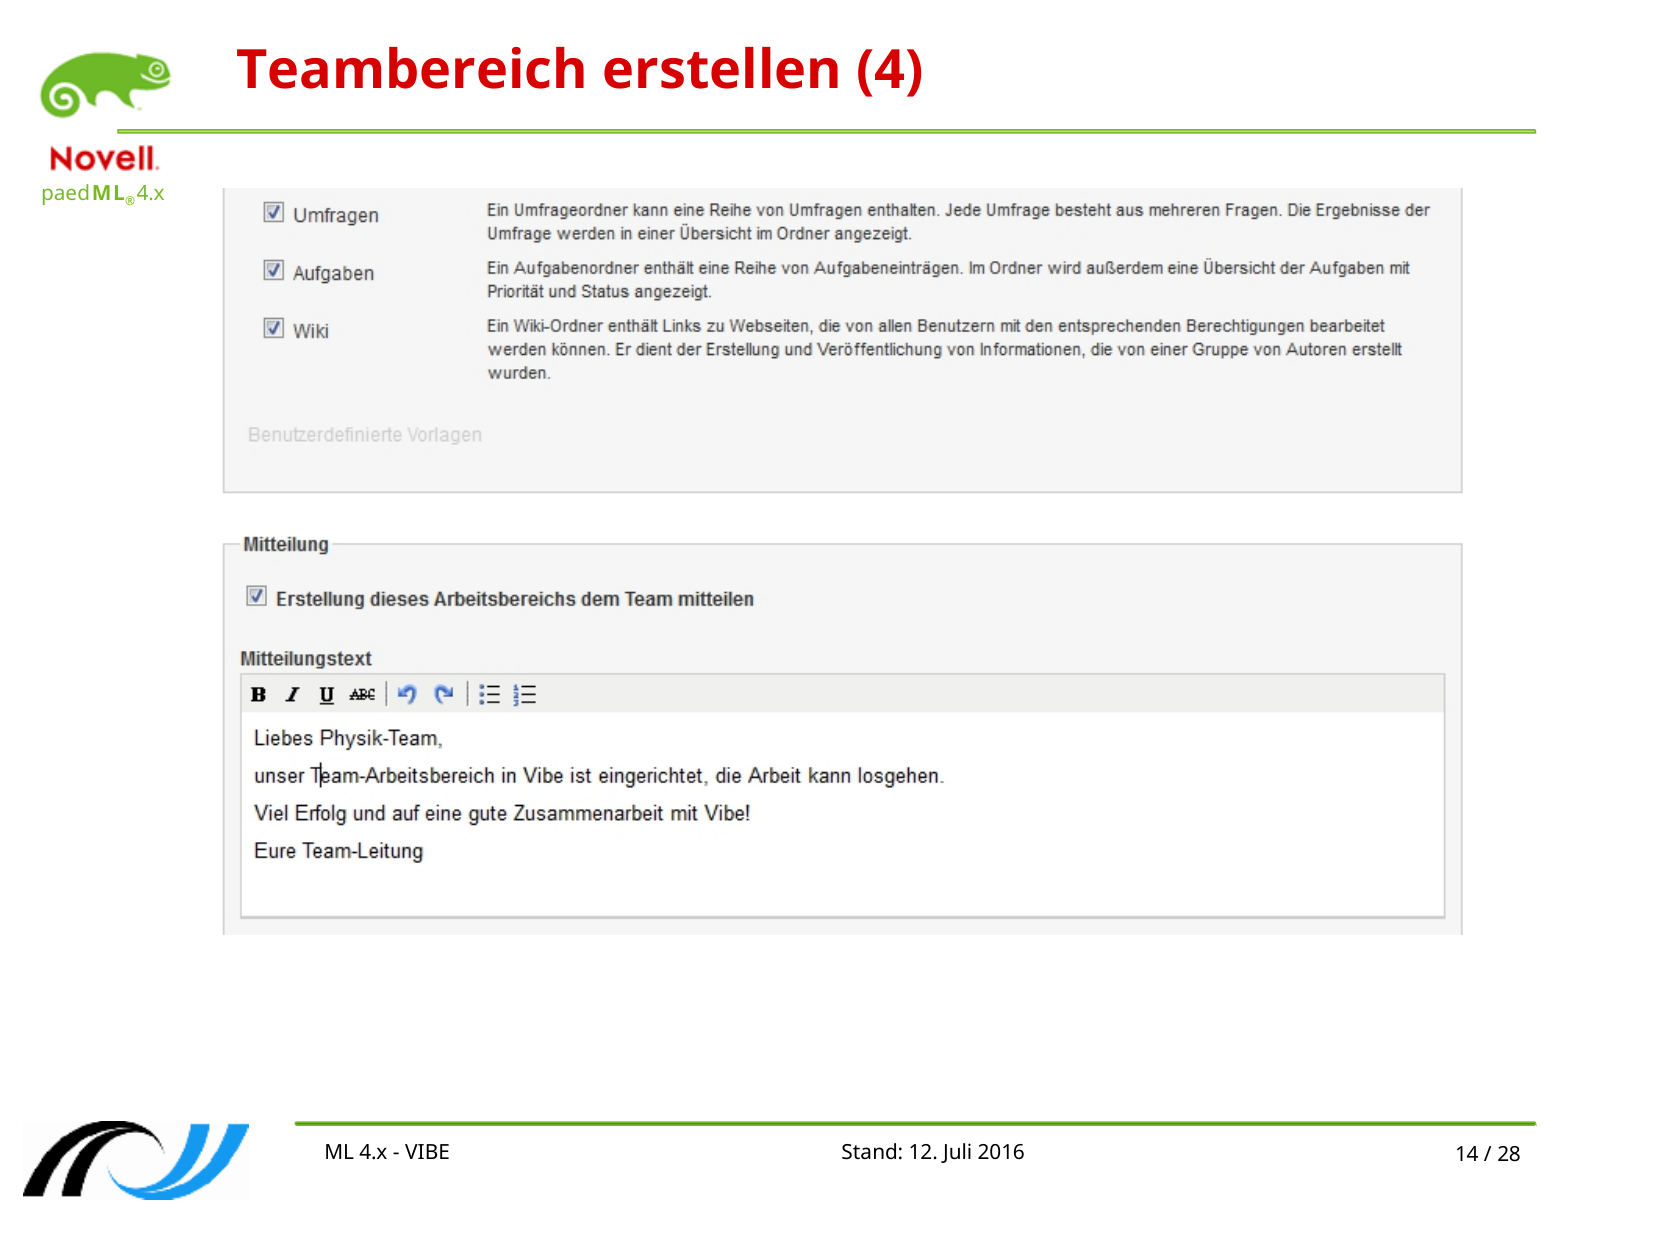

# Teambereich erstellen (4)
ML 4.x - VIBE
12. Juli 2016
14